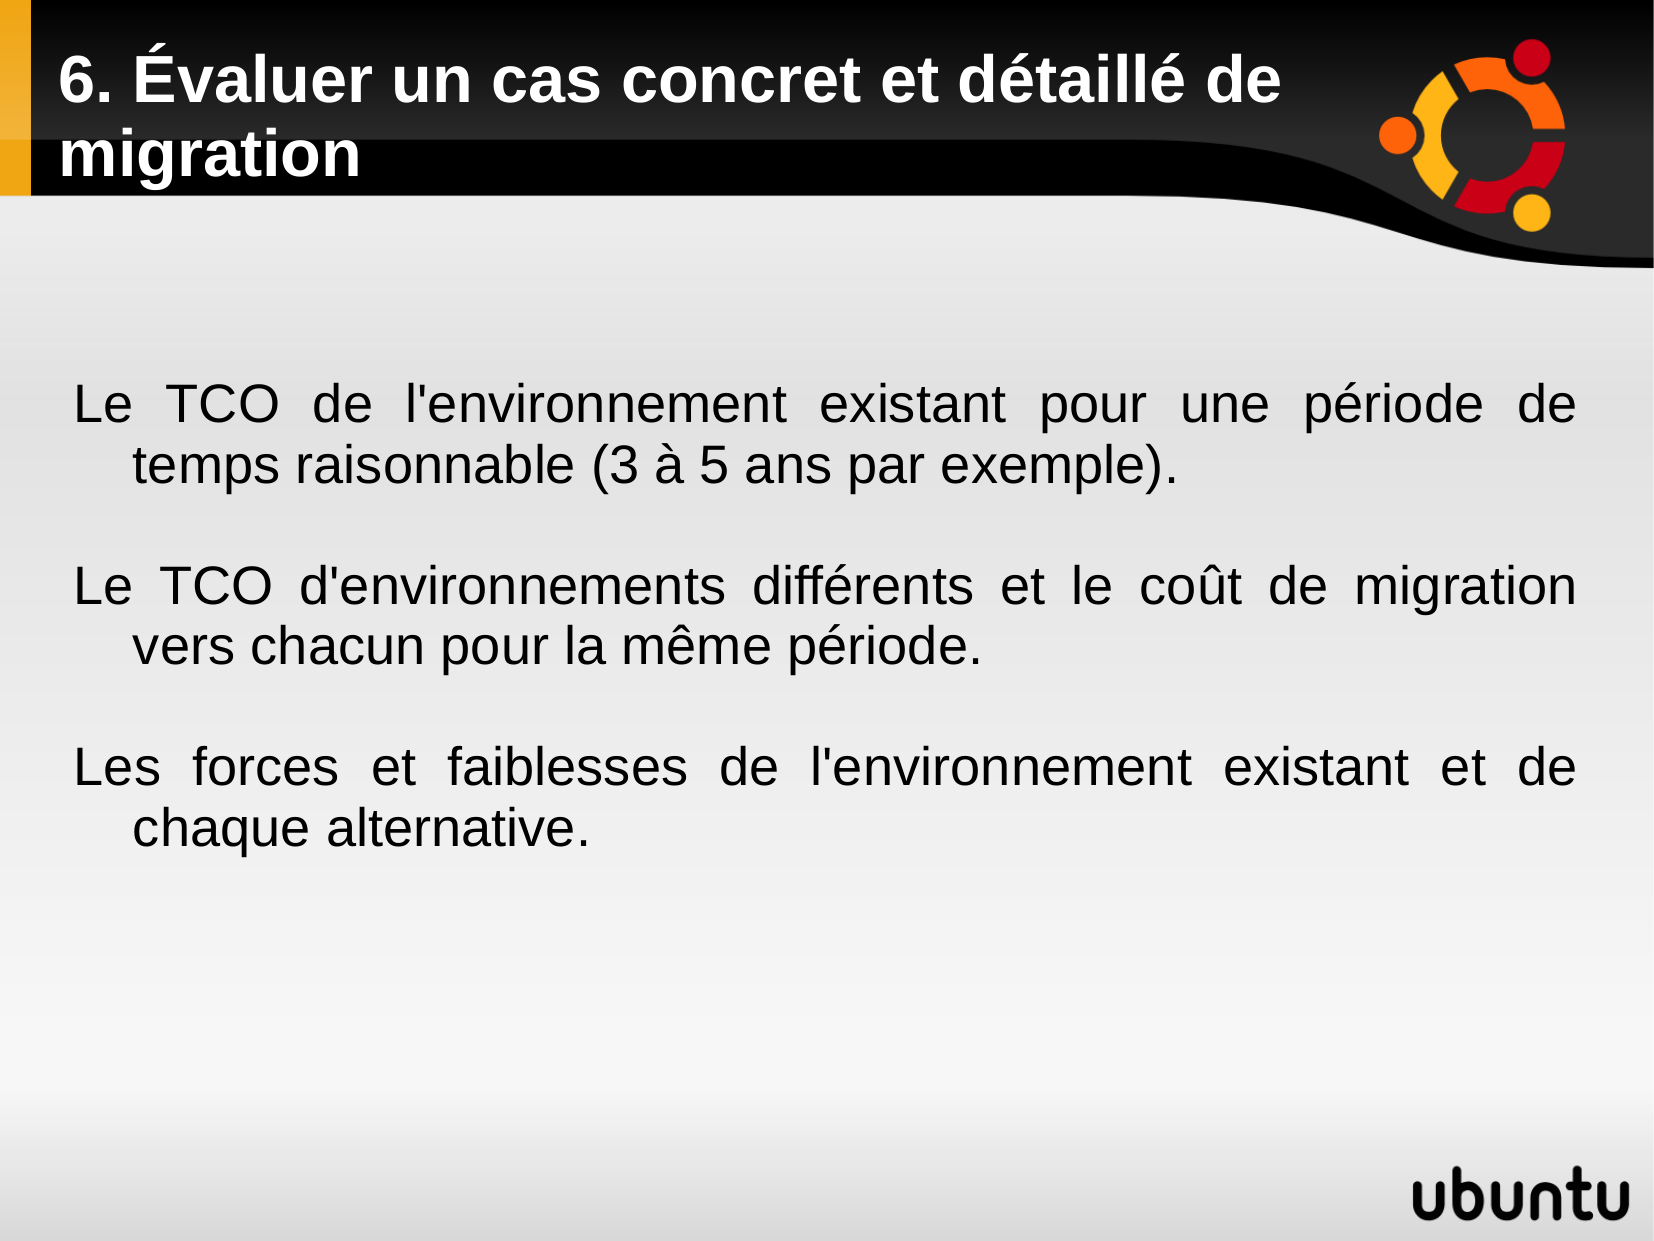

# 6. Évaluer un cas concret et détaillé de migration
Le TCO de l'environnement existant pour une période de temps raisonnable (3 à 5 ans par exemple).
Le TCO d'environnements différents et le coût de migration vers chacun pour la même période.
Les forces et faiblesses de l'environnement existant et de chaque alternative.